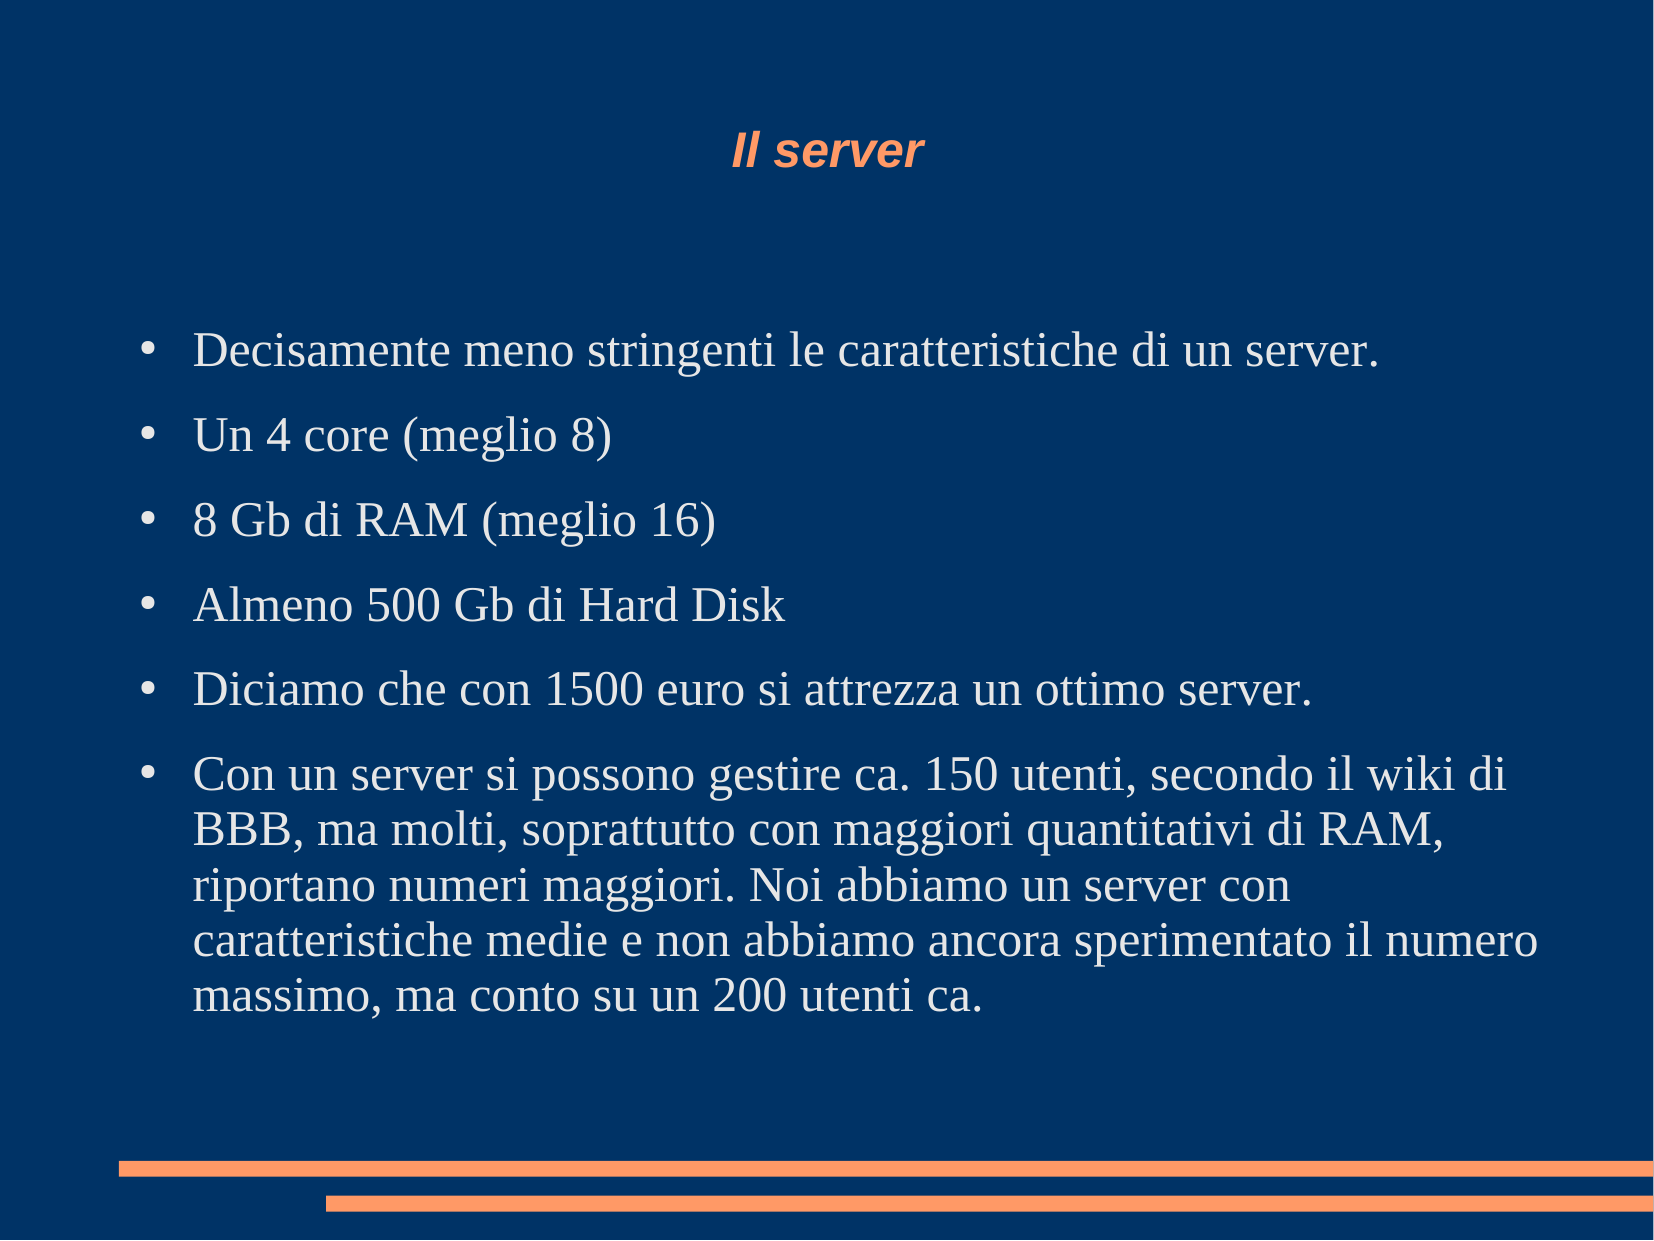

# Il server
Decisamente meno stringenti le caratteristiche di un server.
Un 4 core (meglio 8)
8 Gb di RAM (meglio 16)
Almeno 500 Gb di Hard Disk
Diciamo che con 1500 euro si attrezza un ottimo server.
Con un server si possono gestire ca. 150 utenti, secondo il wiki di BBB, ma molti, soprattutto con maggiori quantitativi di RAM, riportano numeri maggiori. Noi abbiamo un server con caratteristiche medie e non abbiamo ancora sperimentato il numero massimo, ma conto su un 200 utenti ca.